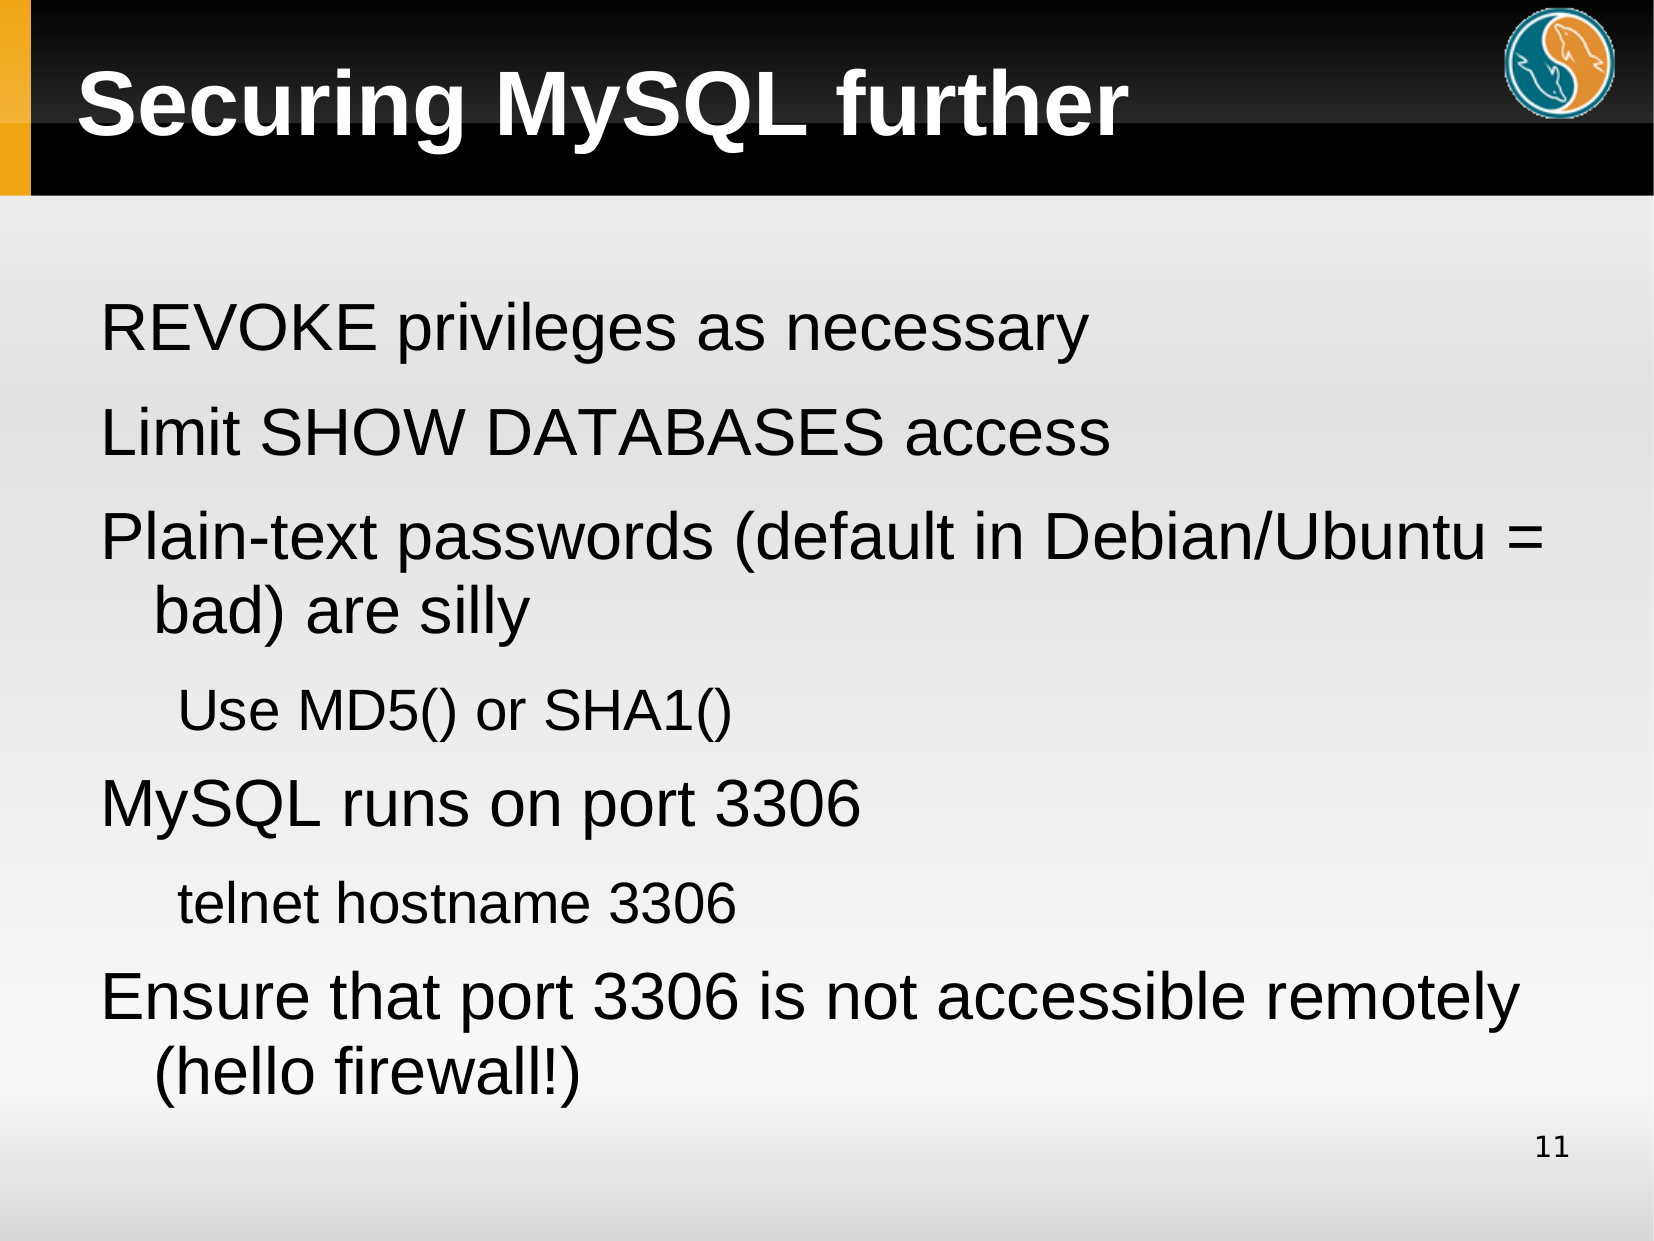

# Securing MySQL further
REVOKE privileges as necessary
Limit SHOW DATABASES access
Plain-text passwords (default in Debian/Ubuntu = bad) are silly
Use MD5() or SHA1()
MySQL runs on port 3306
telnet hostname 3306
Ensure that port 3306 is not accessible remotely (hello firewall!)
11